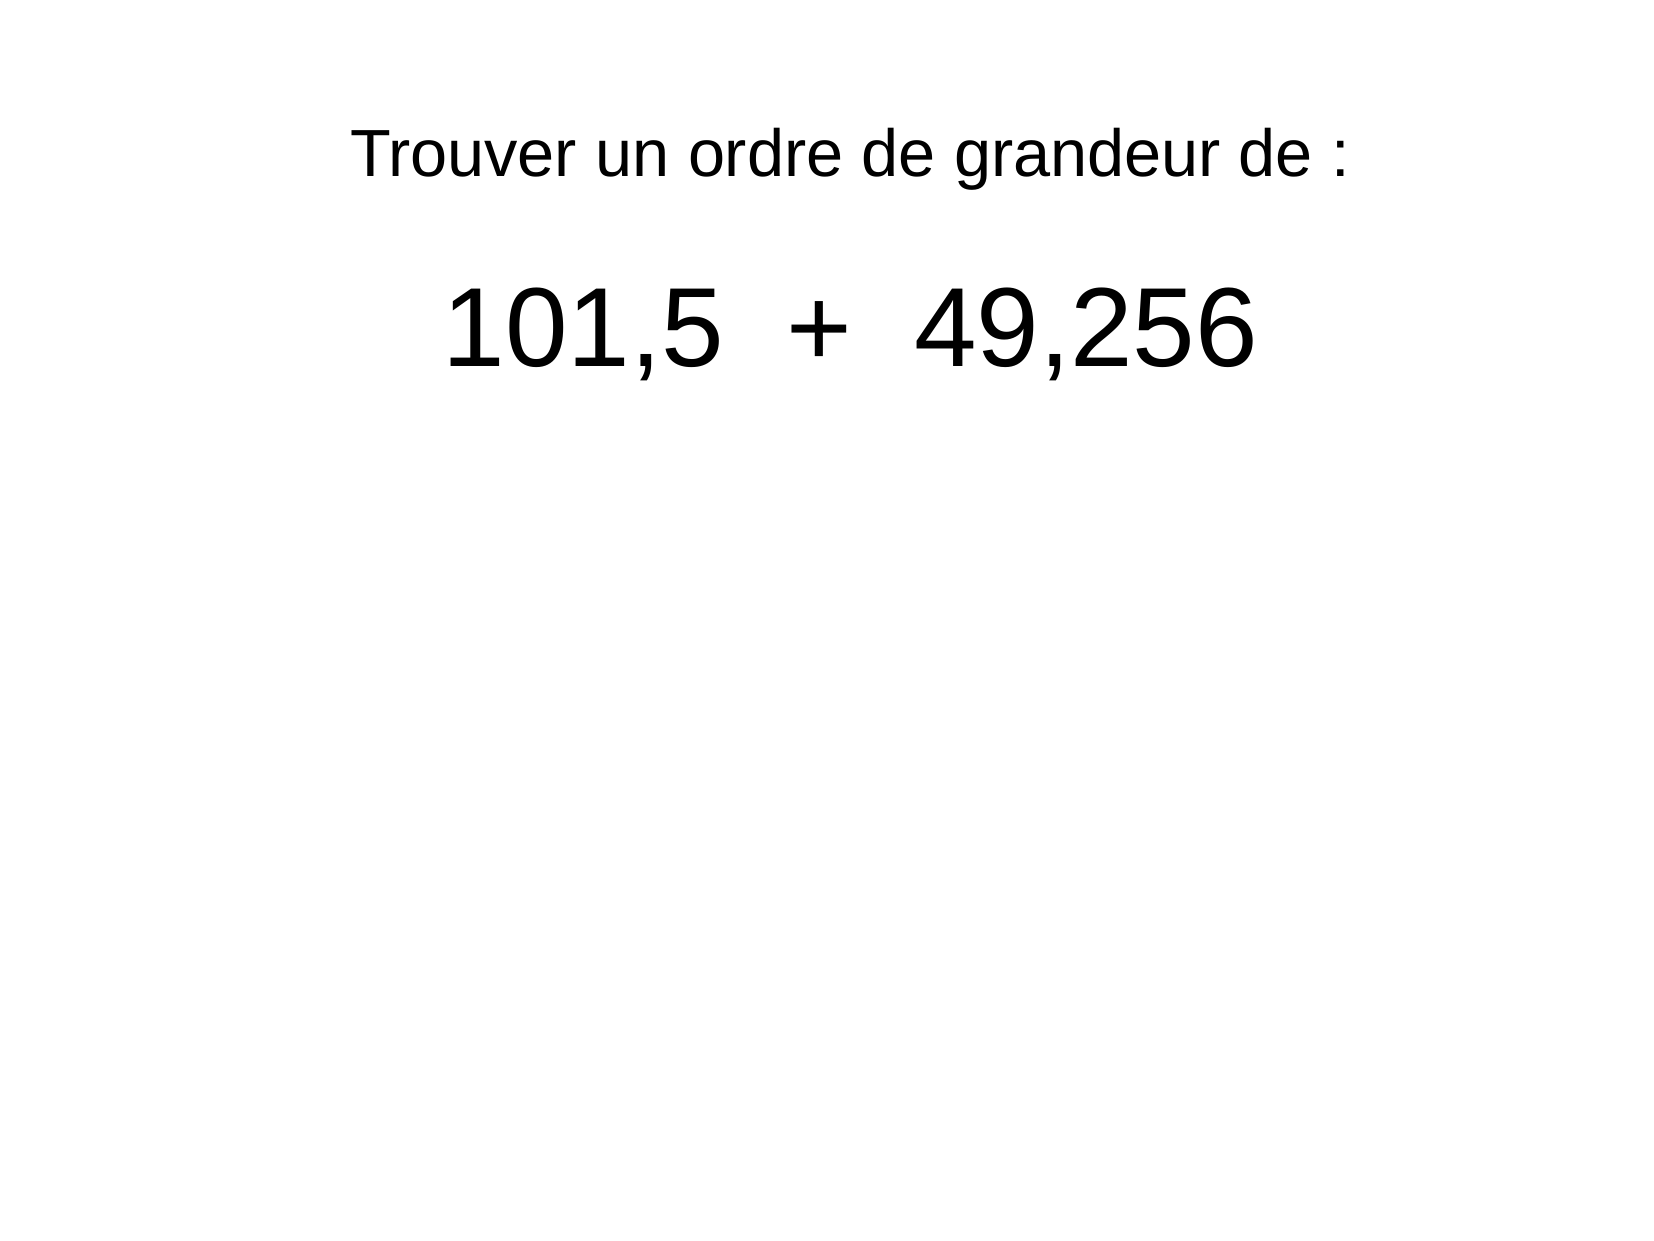

# Trouver un ordre de grandeur de :
101,5 + 49,256